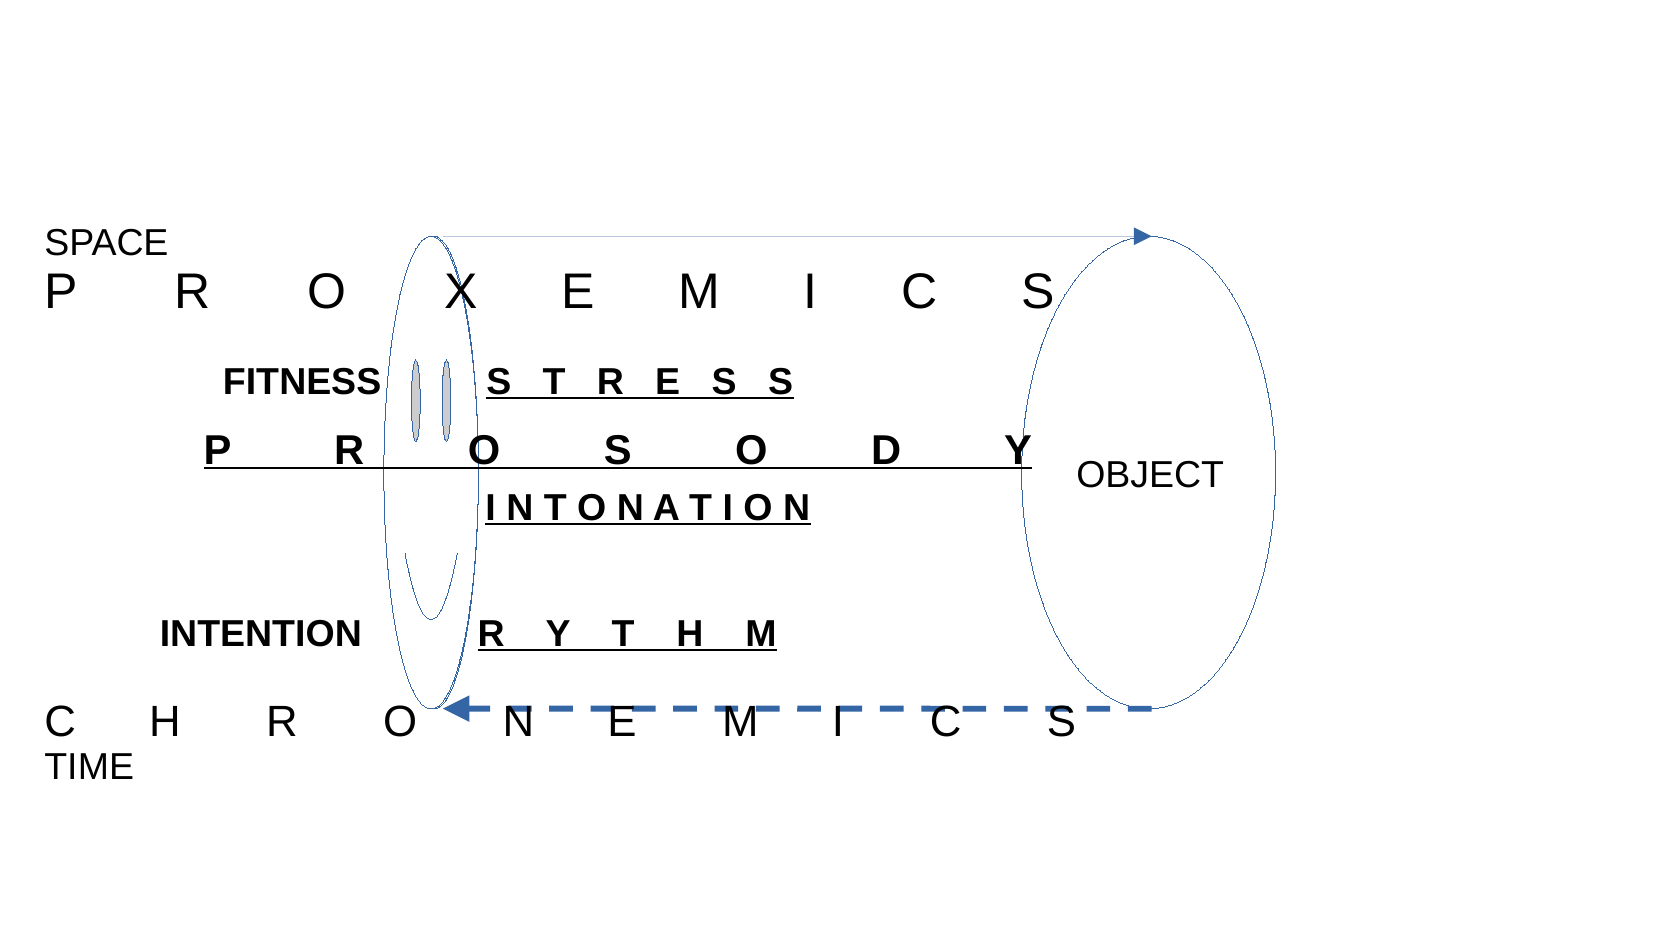

SPACE
P R O X E M I C S
 FITNESS S T R E S S
 I N T O N A T I O N
 INTENTION R Y T H M
C H R O N E M I C S
TIME
P R O S O D Y
 OBJECT